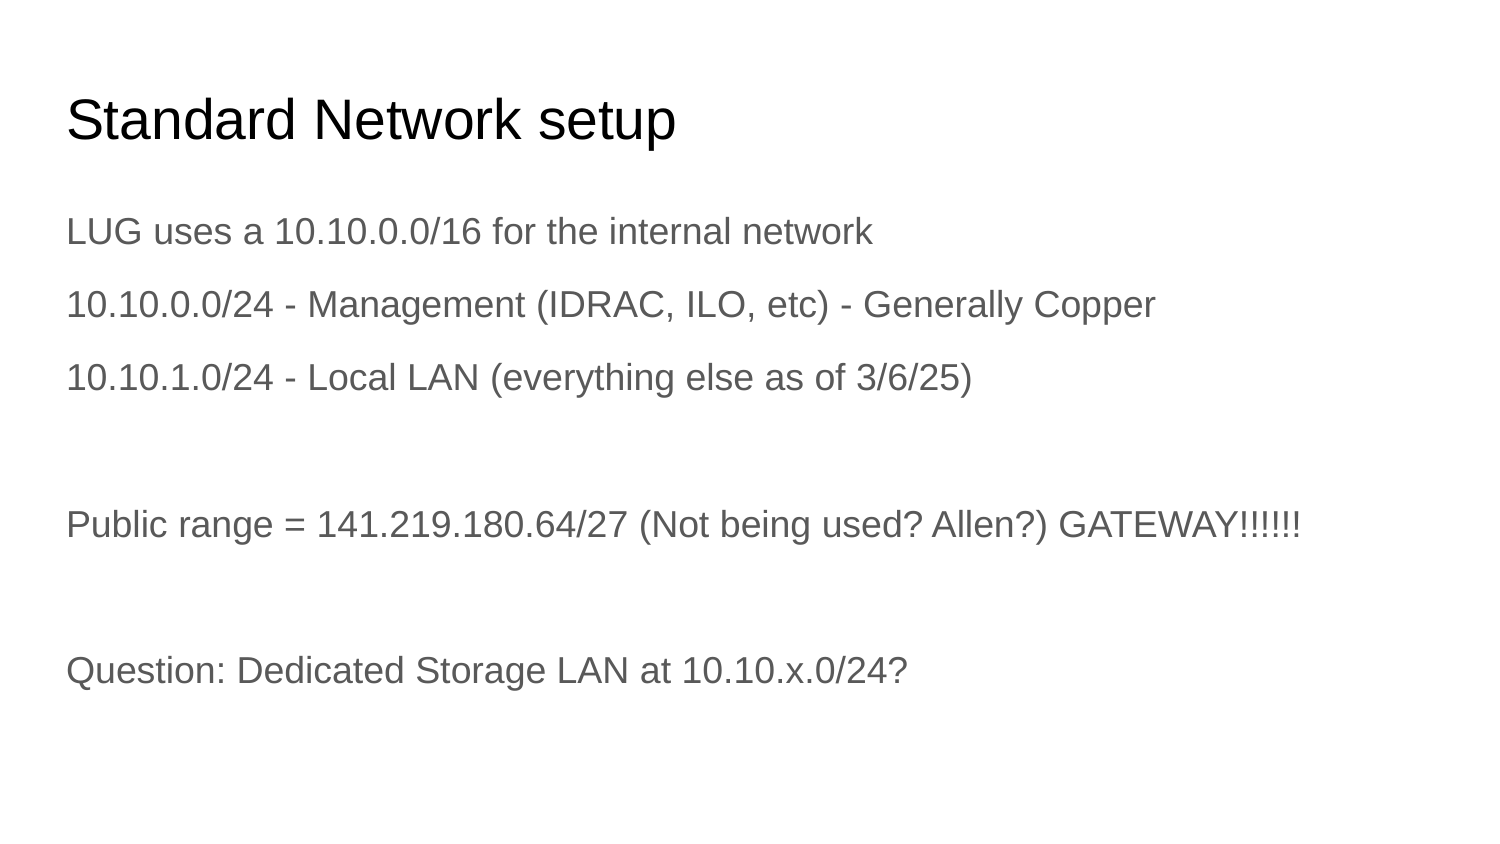

# Standard Network setup
LUG uses a 10.10.0.0/16 for the internal network
10.10.0.0/24 - Management (IDRAC, ILO, etc) - Generally Copper
10.10.1.0/24 - Local LAN (everything else as of 3/6/25)
Public range = 141.219.180.64/27 (Not being used? Allen?) GATEWAY!!!!!!
Question: Dedicated Storage LAN at 10.10.x.0/24?